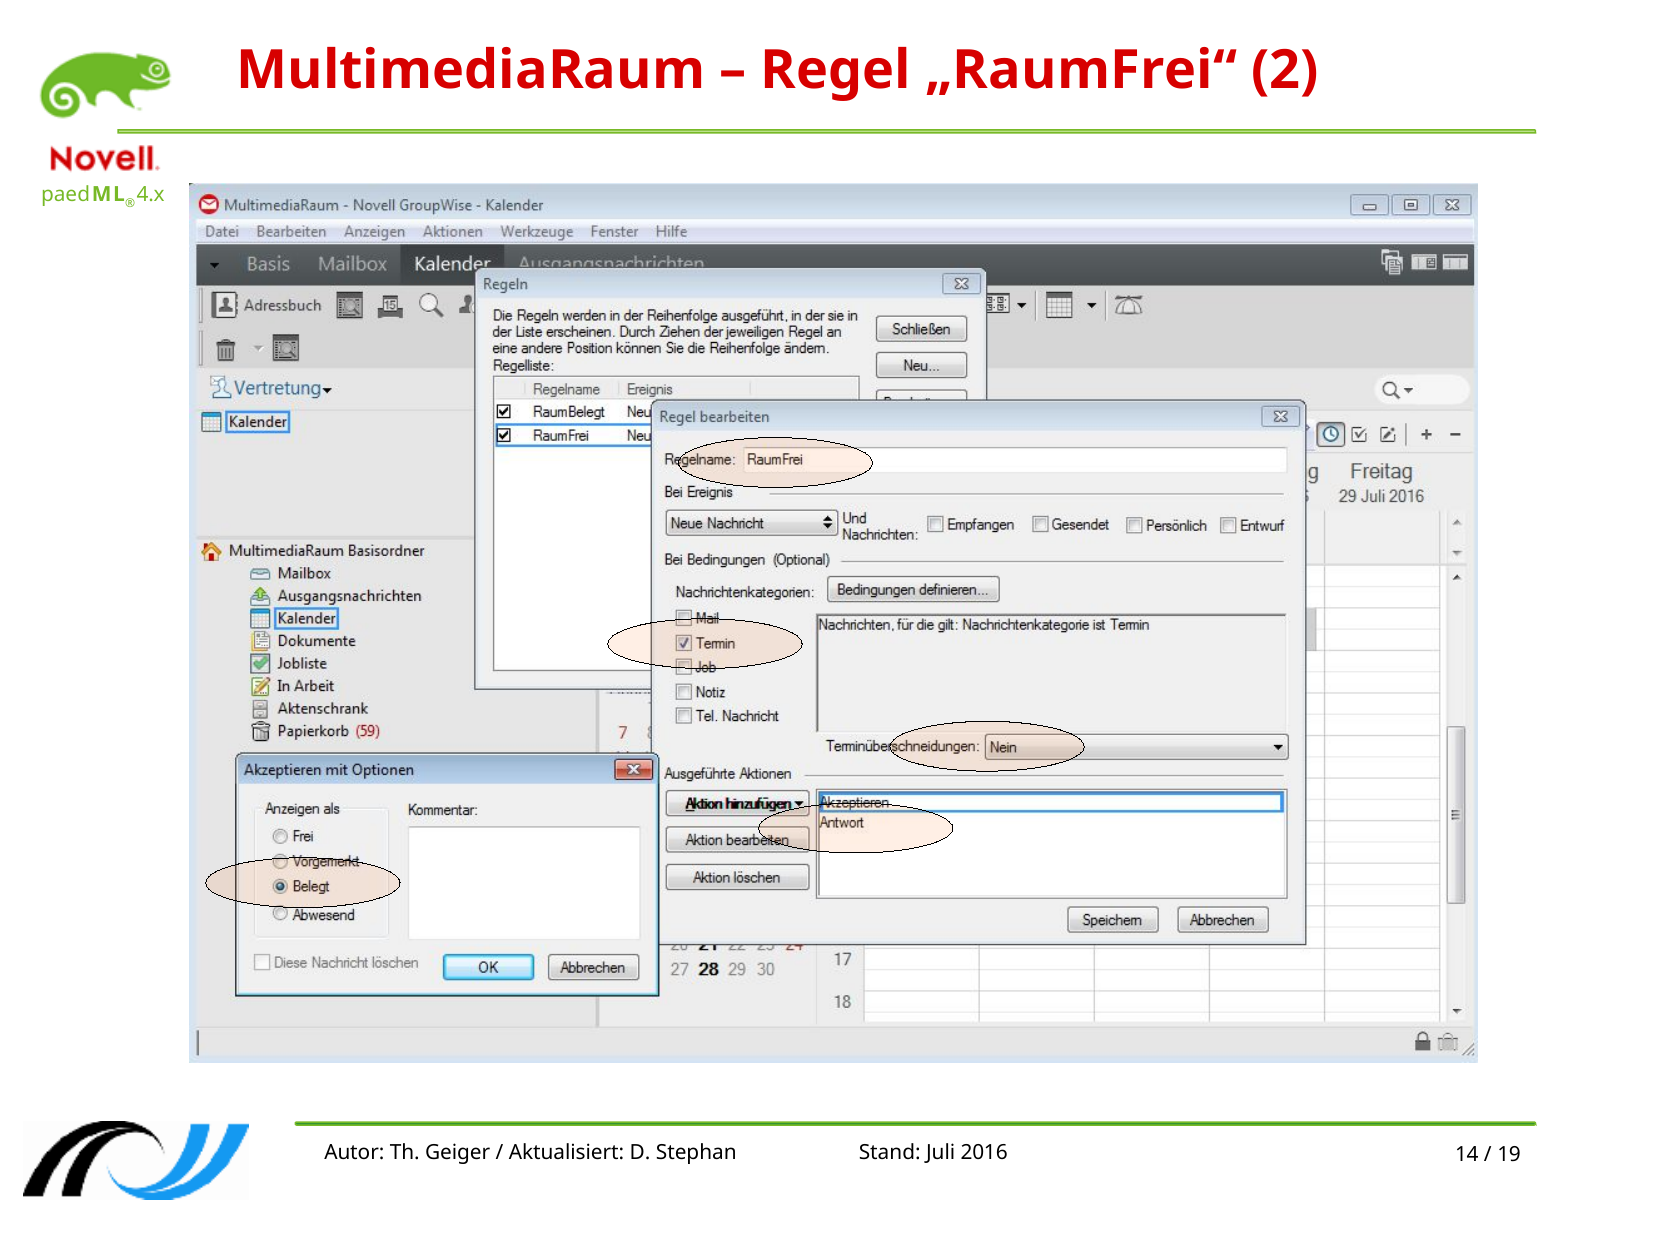

# MultimediaRaum – Regel „RaumFrei“ (2)
Autor: Th. Geiger / Aktualisiert: D. Stephan
Juli 2016
14